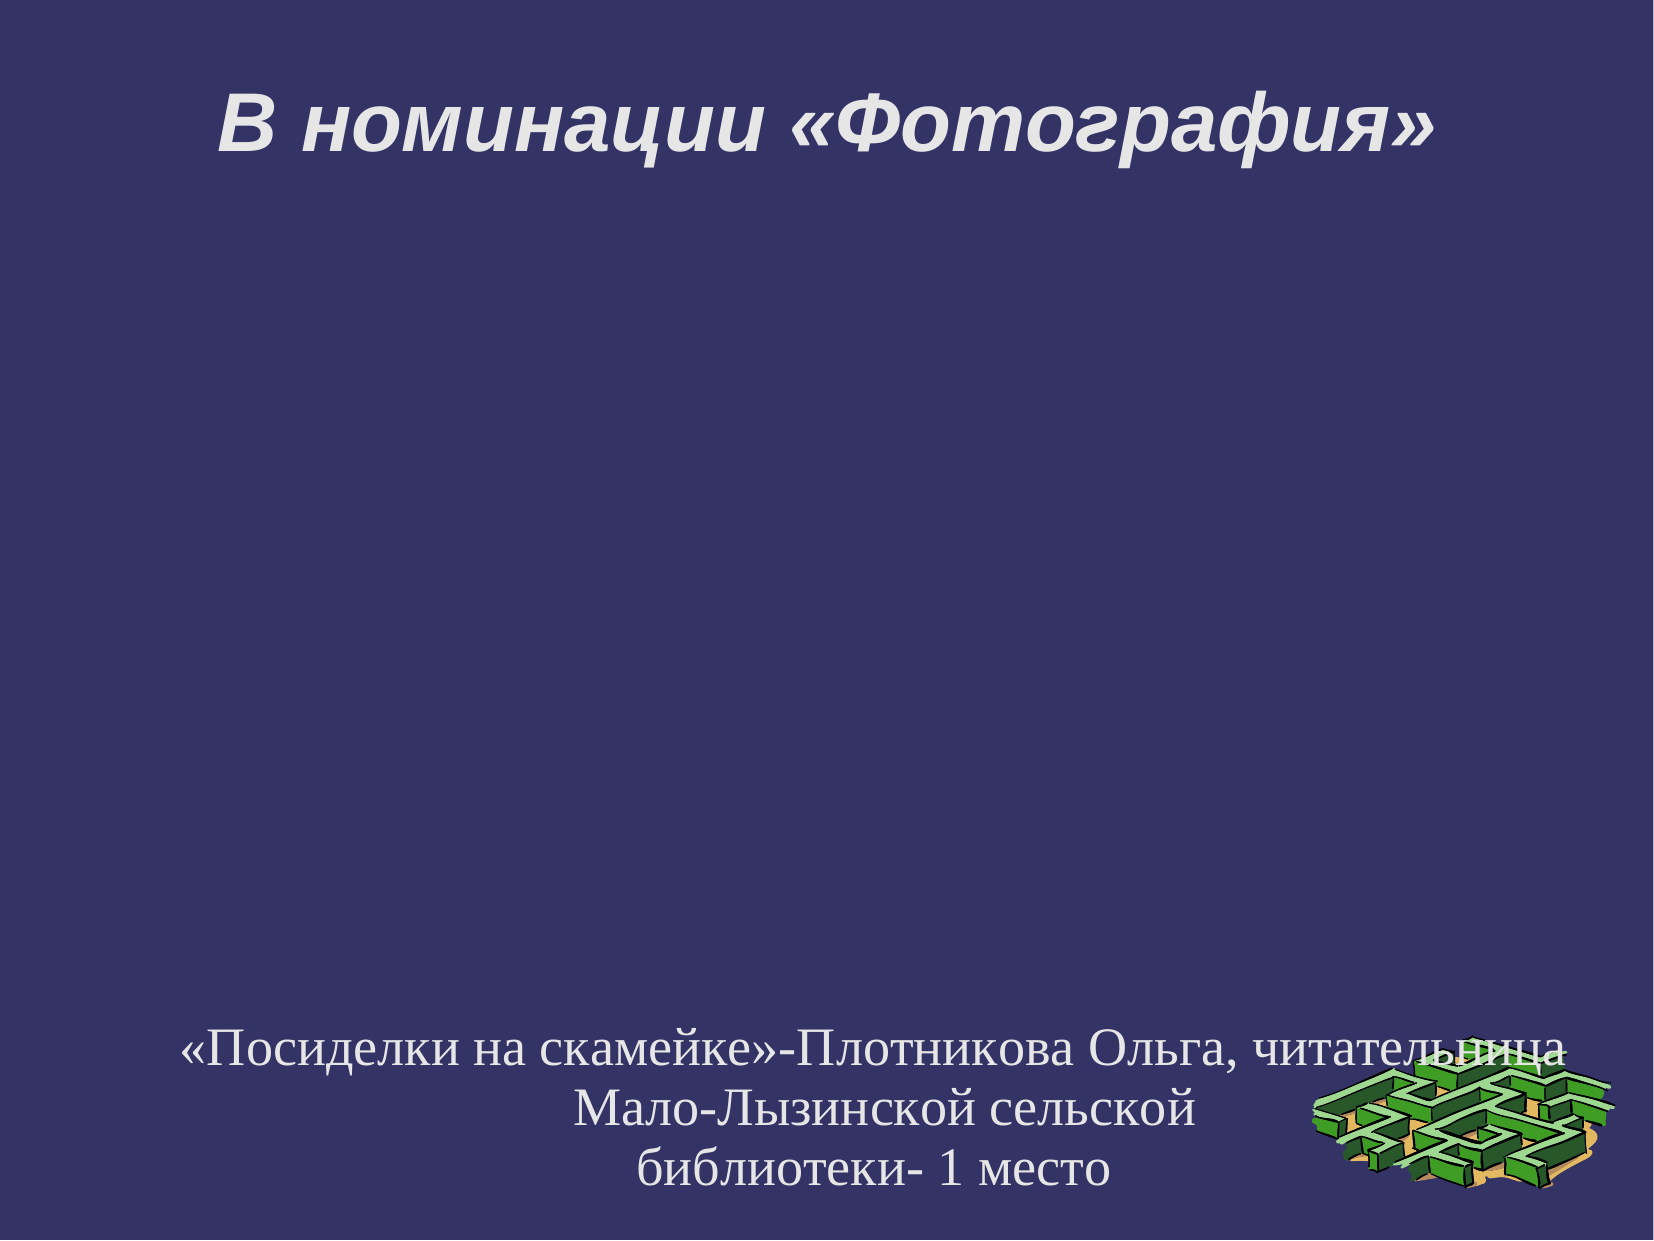

# В номинации «Фотография»
«Посиделки на скамейке»-Плотникова Ольга, читательница Мало-Лызинской сельской
библиотеки- 1 место